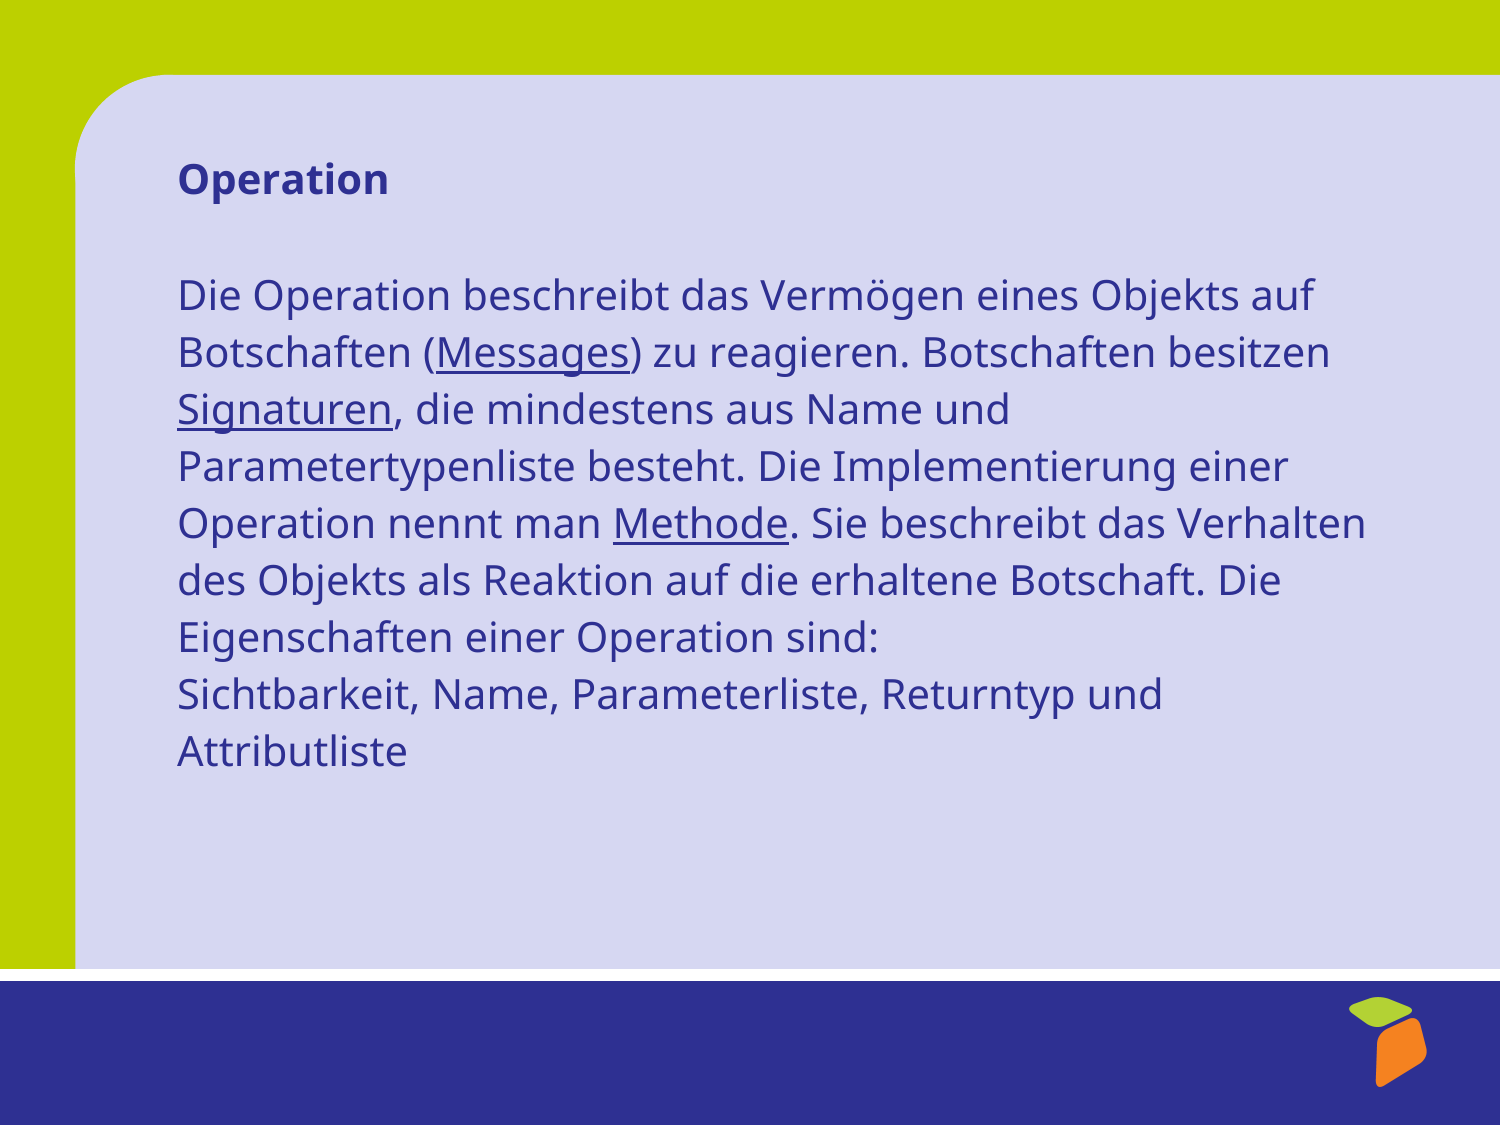

# Operation
Die Operation beschreibt das Vermögen eines Objekts auf Botschaften (Messages) zu reagieren. Botschaften besitzen Signaturen, die mindestens aus Name und Parametertypenliste besteht. Die Implementierung einer Operation nennt man Methode. Sie beschreibt das Verhalten des Objekts als Reaktion auf die erhaltene Botschaft. Die Eigenschaften einer Operation sind:
Sichtbarkeit, Name, Parameterliste, Returntyp und Attributliste